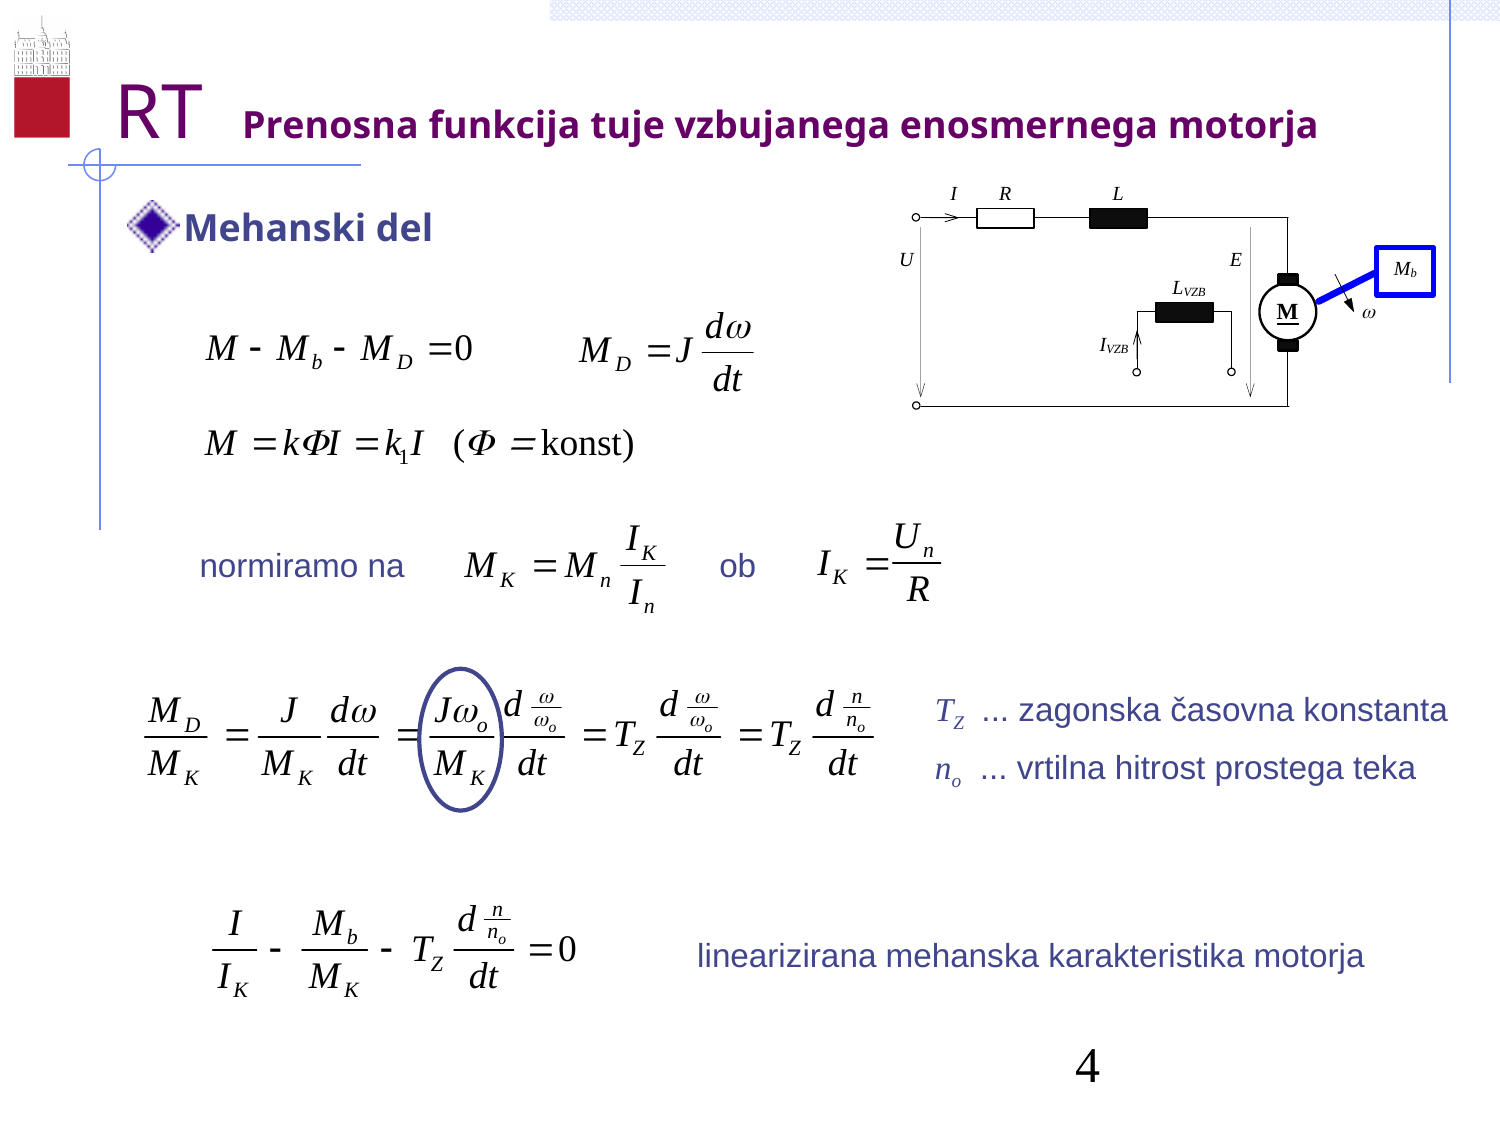

RT Prenosna funkcija tuje vzbujanega enosmernega motorja
# Mehanski del
normiramo na
ob
TZ ... zagonska časovna konstanta
no ... vrtilna hitrost prostega teka
linearizirana mehanska karakteristika motorja
4